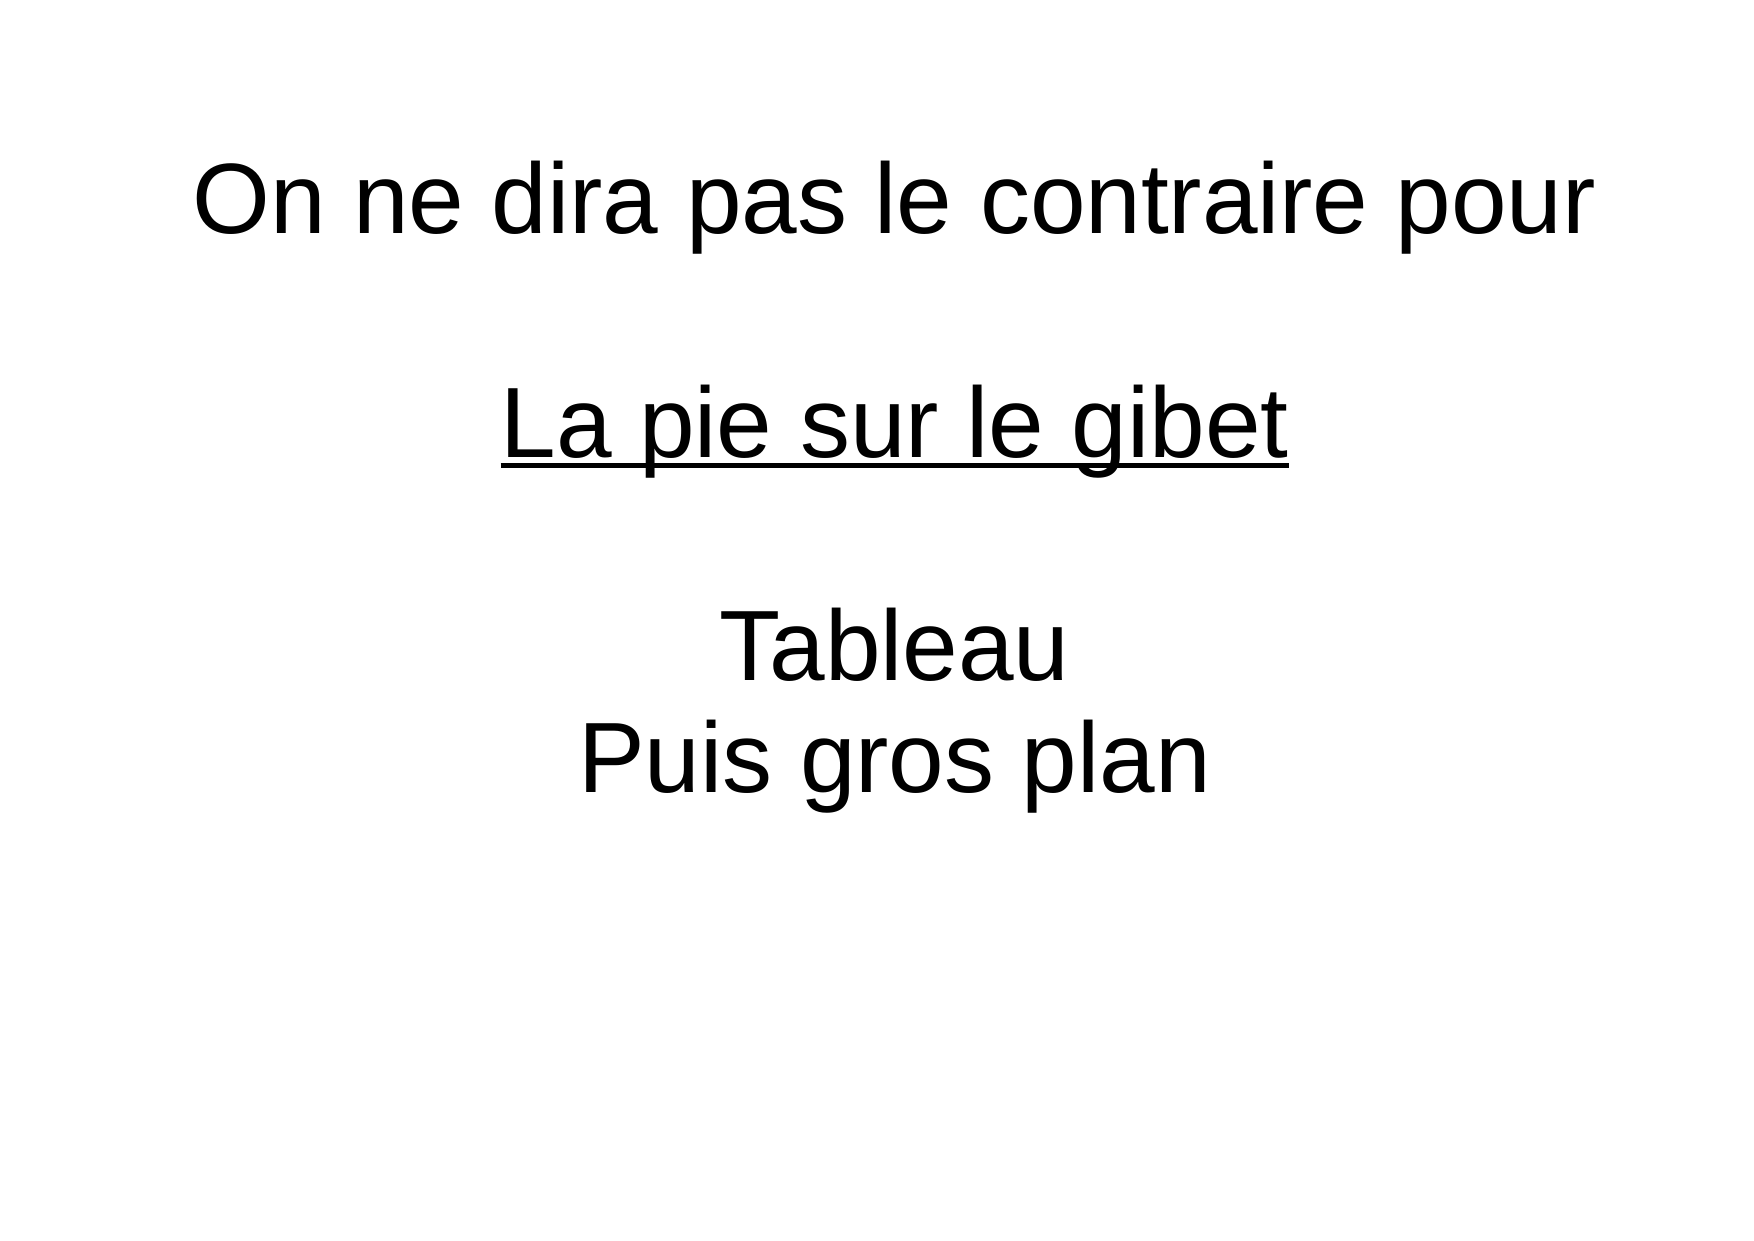

On ne dira pas le contraire pour
La pie sur le gibet
Tableau
Puis gros plan